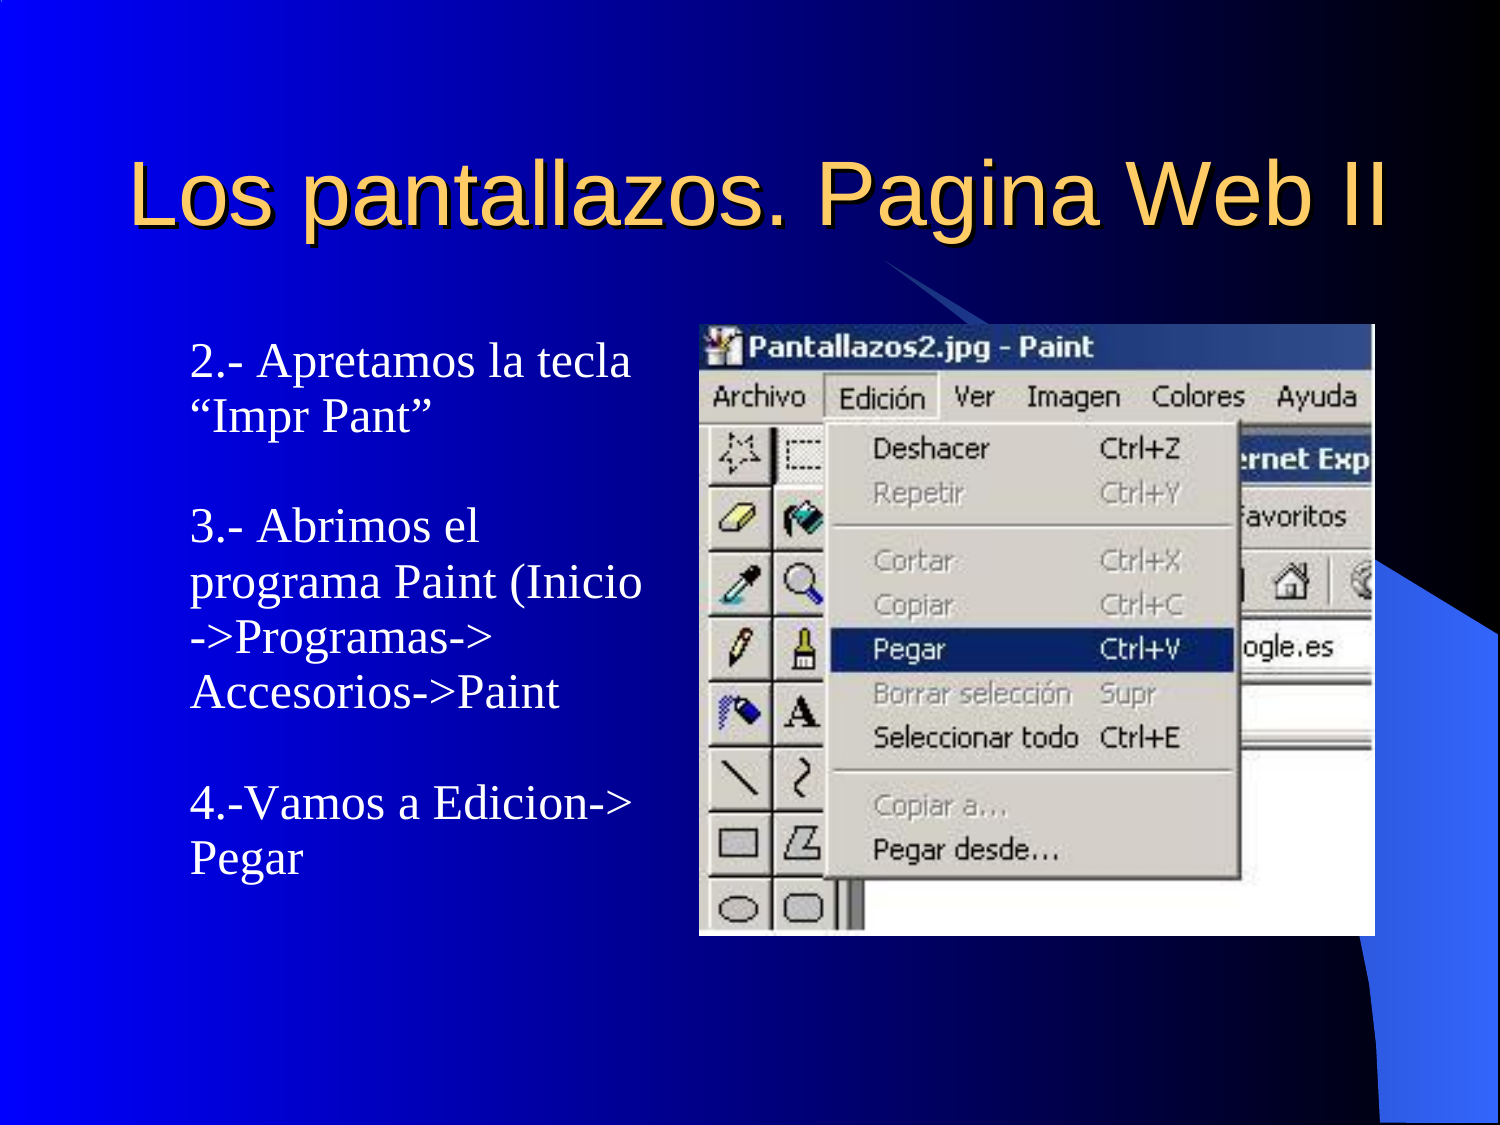

# Los pantallazos. Pagina Web II
2.- Apretamos la tecla “Impr Pant”
3.- Abrimos el programa Paint (Inicio ->Programas->
Accesorios->Paint
4.-Vamos a Edicion->
Pegar